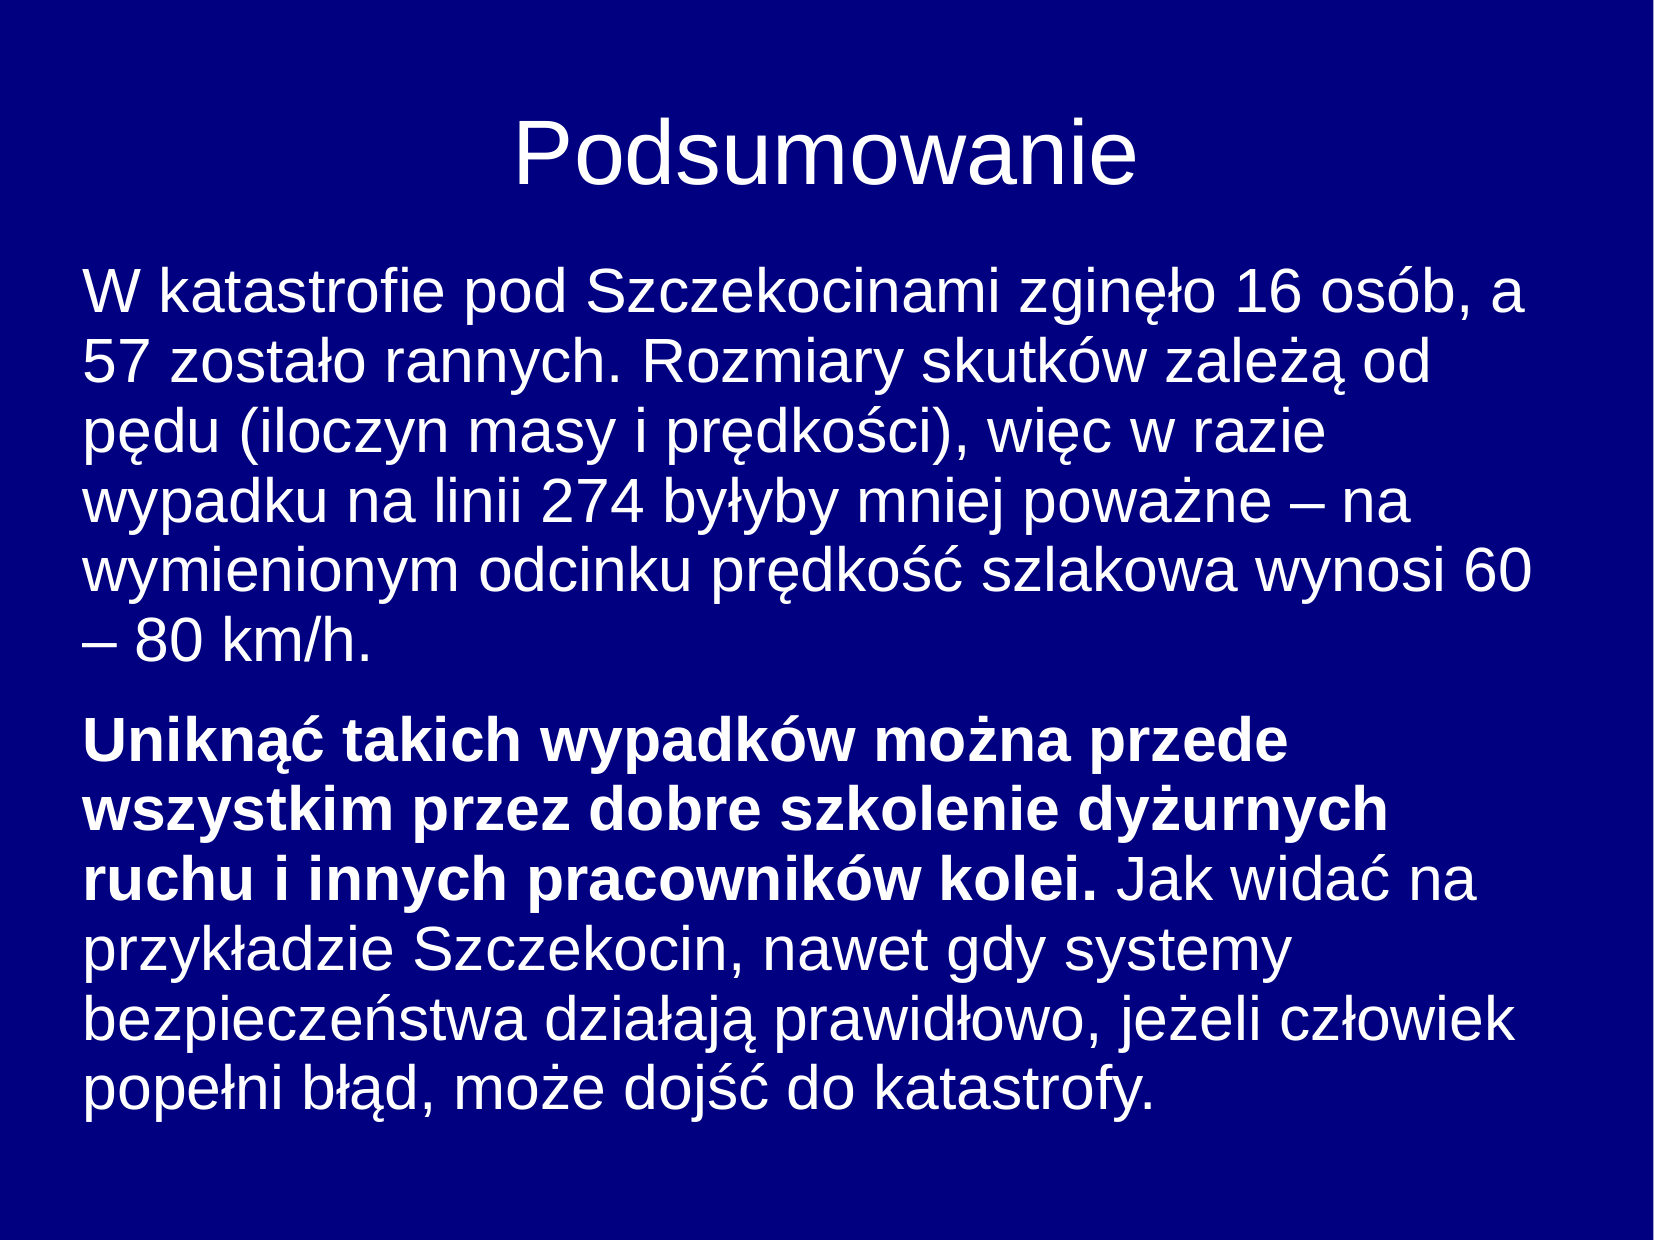

# Podsumowanie
W katastrofie pod Szczekocinami zginęło 16 osób, a 57 zostało rannych. Rozmiary skutków zależą od pędu (iloczyn masy i prędkości), więc w razie wypadku na linii 274 byłyby mniej poważne – na wymienionym odcinku prędkość szlakowa wynosi 60 – 80 km/h.
Uniknąć takich wypadków można przede wszystkim przez dobre szkolenie dyżurnych ruchu i innych pracowników kolei. Jak widać na przykładzie Szczekocin, nawet gdy systemy bezpieczeństwa działają prawidłowo, jeżeli człowiek popełni błąd, może dojść do katastrofy.